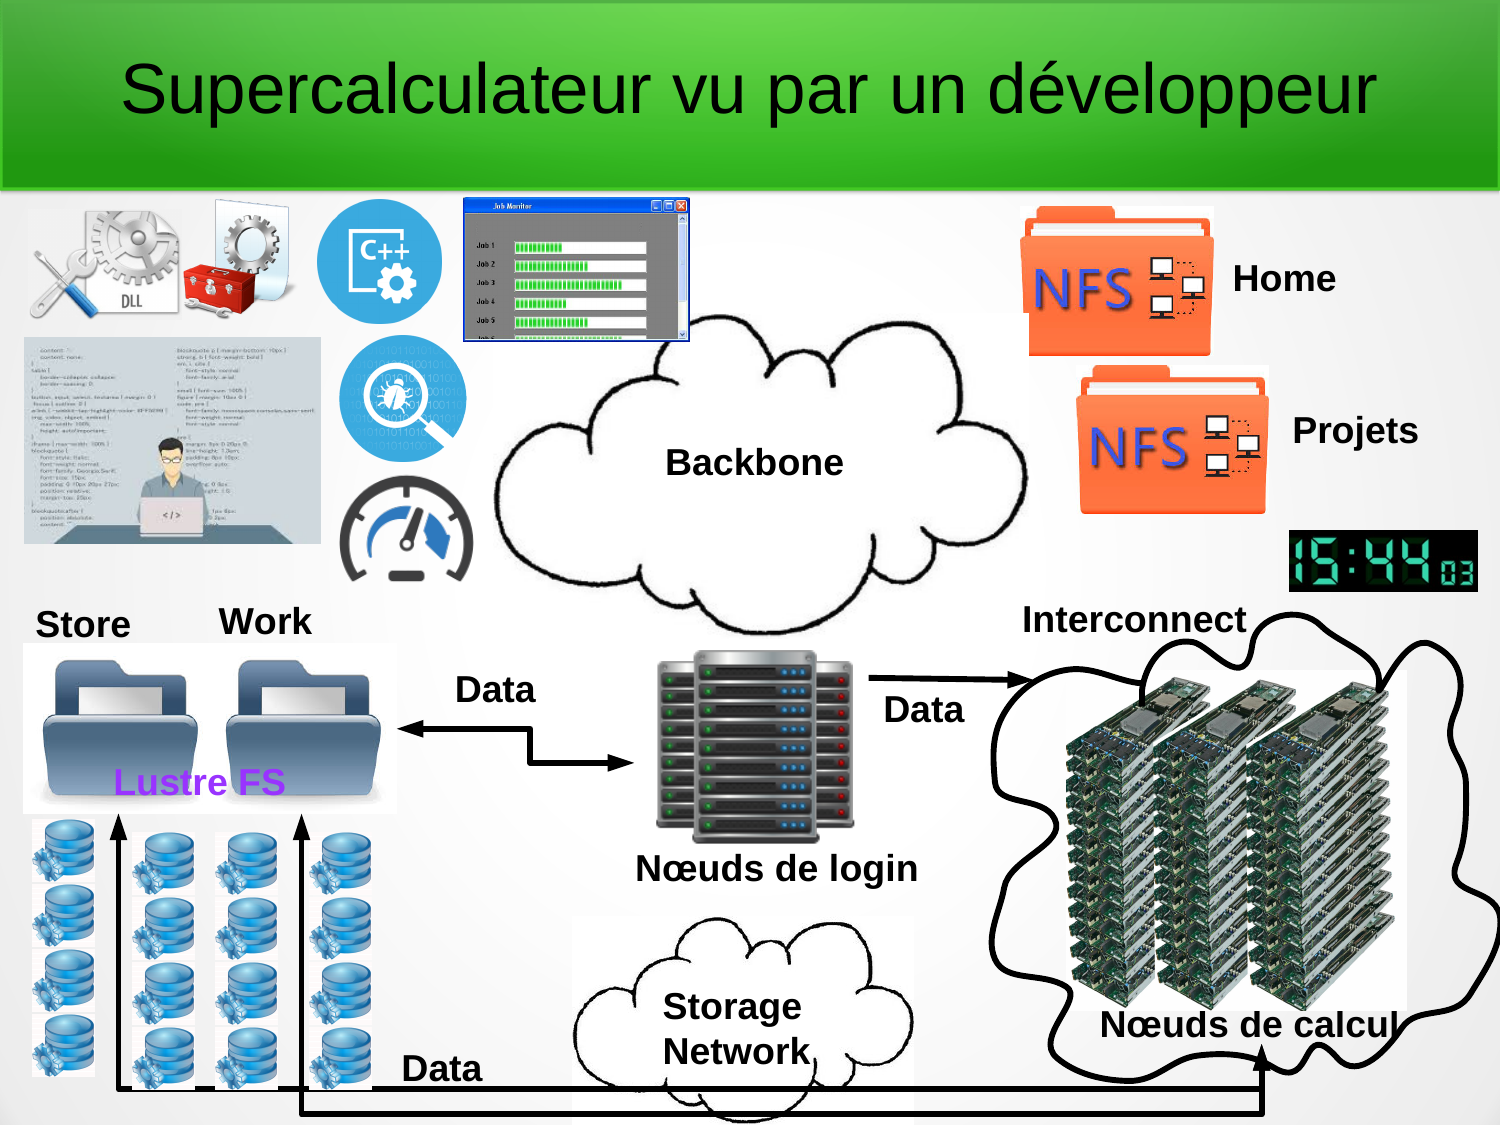

# Supercalculateur vu par un développeur
Home
Projets
Backbone
Jobs
Interconnect
Work
Store
Data
Data
Lustre FS
Nœuds de login
Storage Network
Nœuds de calcul
Data